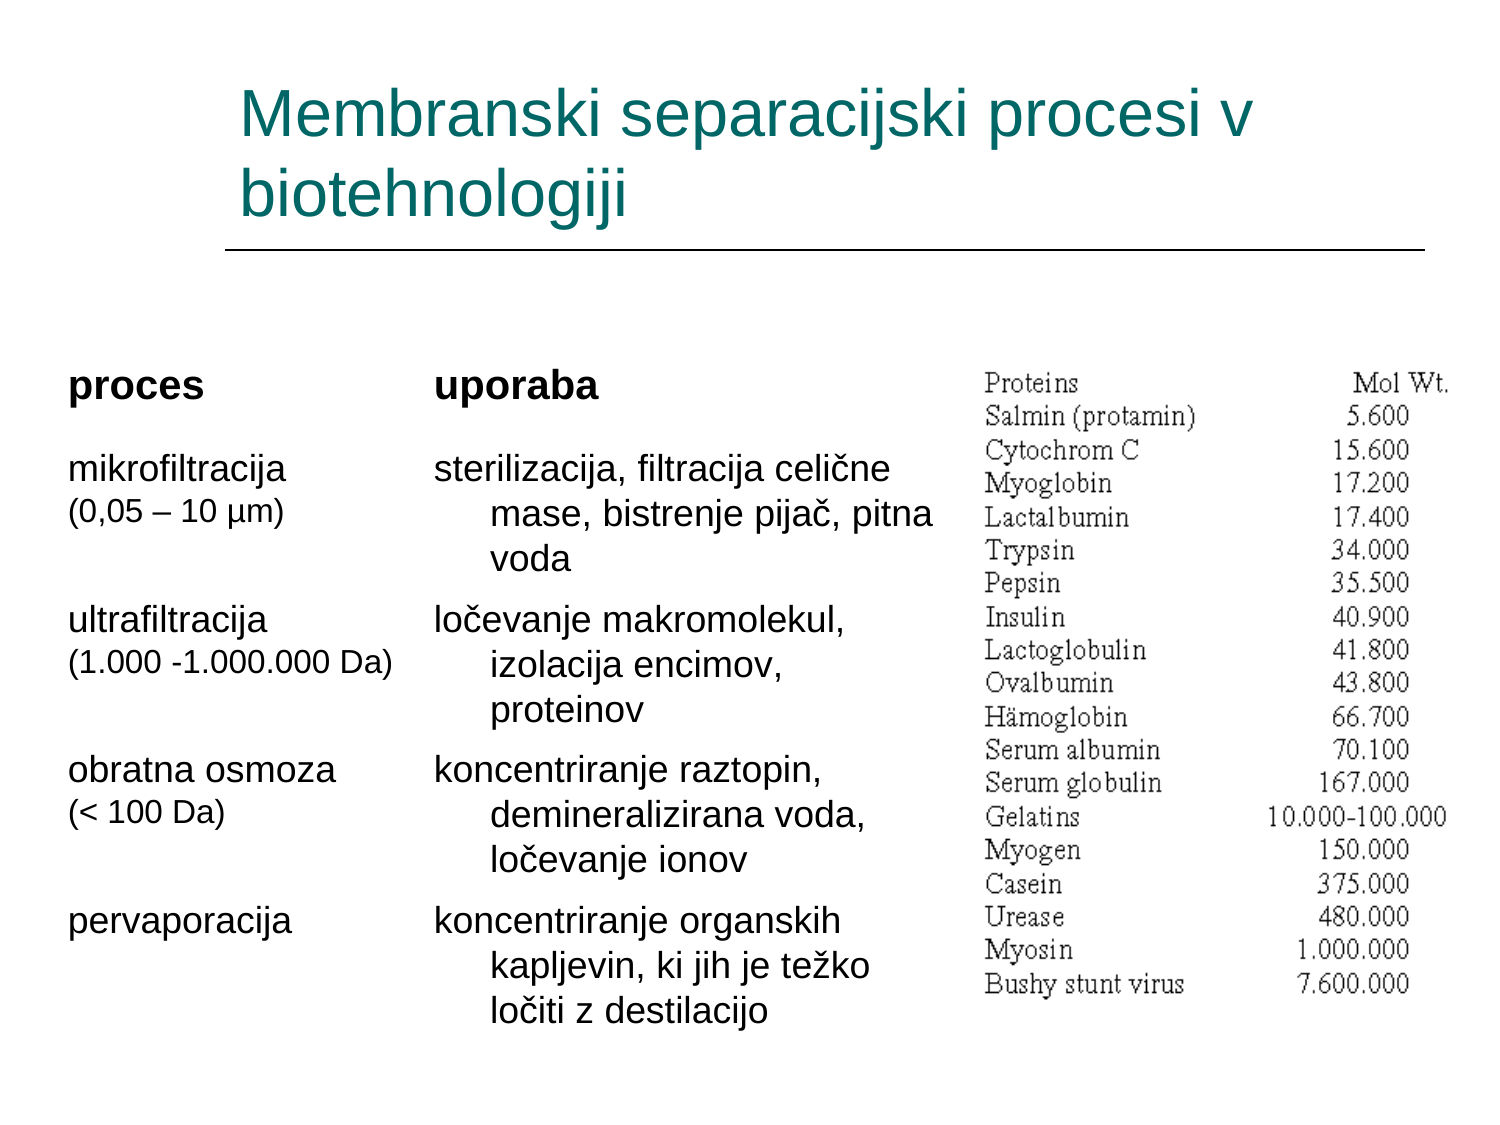

# Membranski separacijski procesi v biotehnologiji
| proces | uporaba |
| --- | --- |
| mikrofiltracija (0,05 – 10 µm) | sterilizacija, filtracija celične mase, bistrenje pijač, pitna voda |
| ultrafiltracija (1.000 -1.000.000 Da) | ločevanje makromolekul, izolacija encimov, proteinov |
| obratna osmoza (< 100 Da) | koncentriranje raztopin, demineralizirana voda, ločevanje ionov |
| pervaporacija | koncentriranje organskih kapljevin, ki jih je težko ločiti z destilacijo |